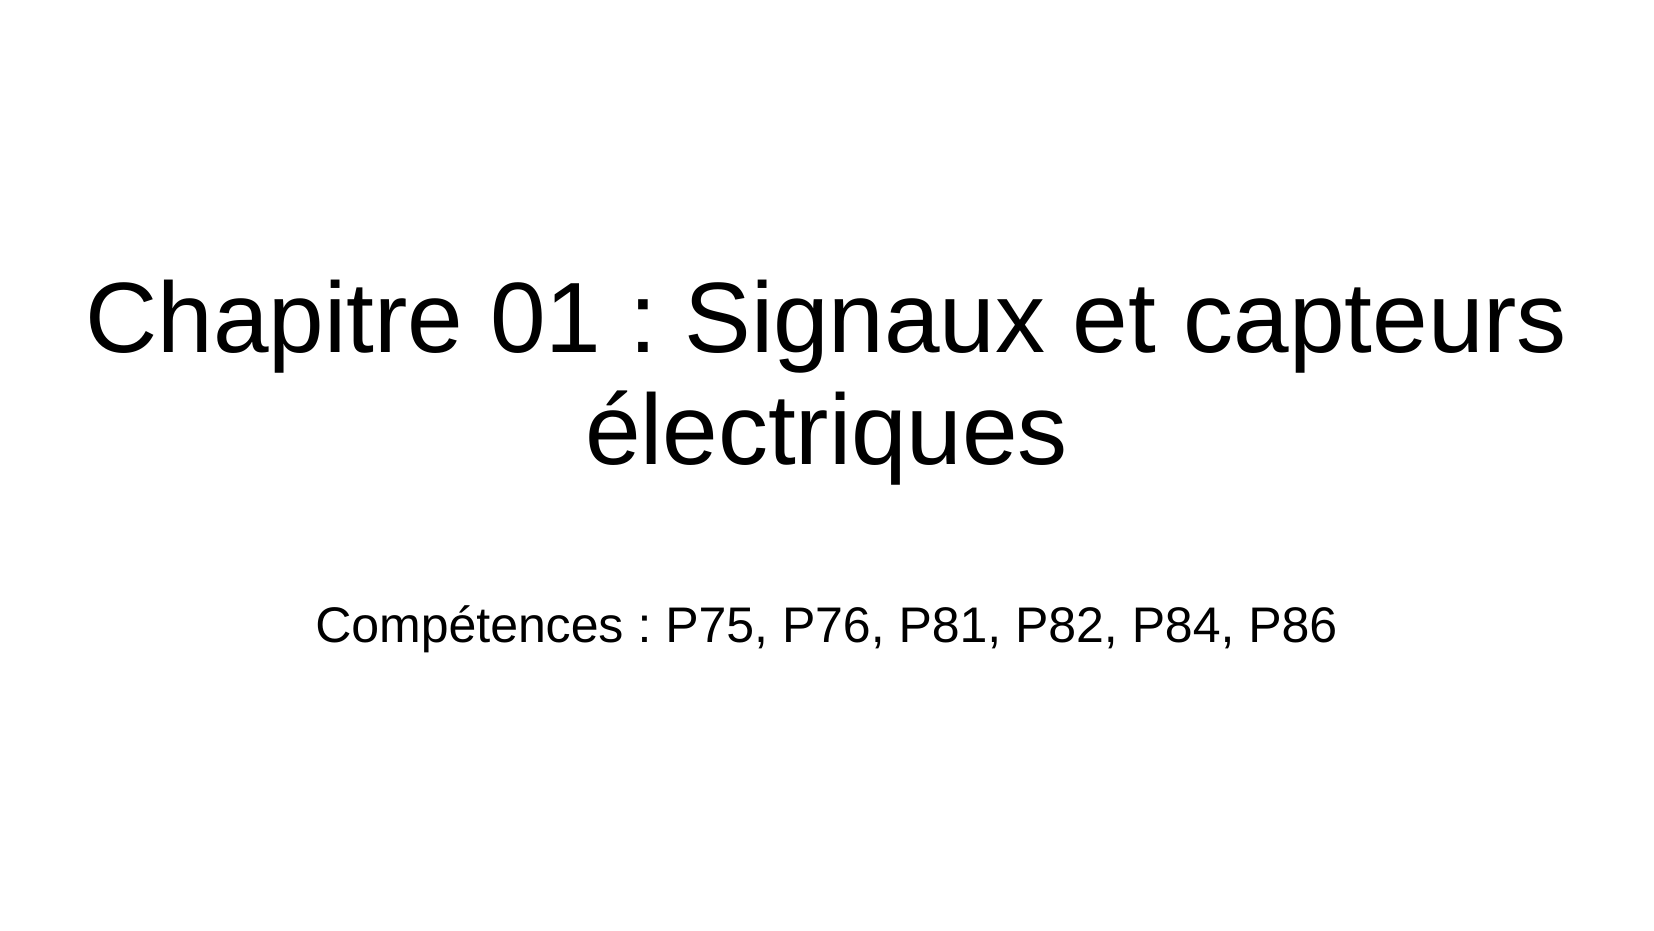

# Chapitre 01 : Signaux et capteurs électriques
Compétences : P75, P76, P81, P82, P84, P86